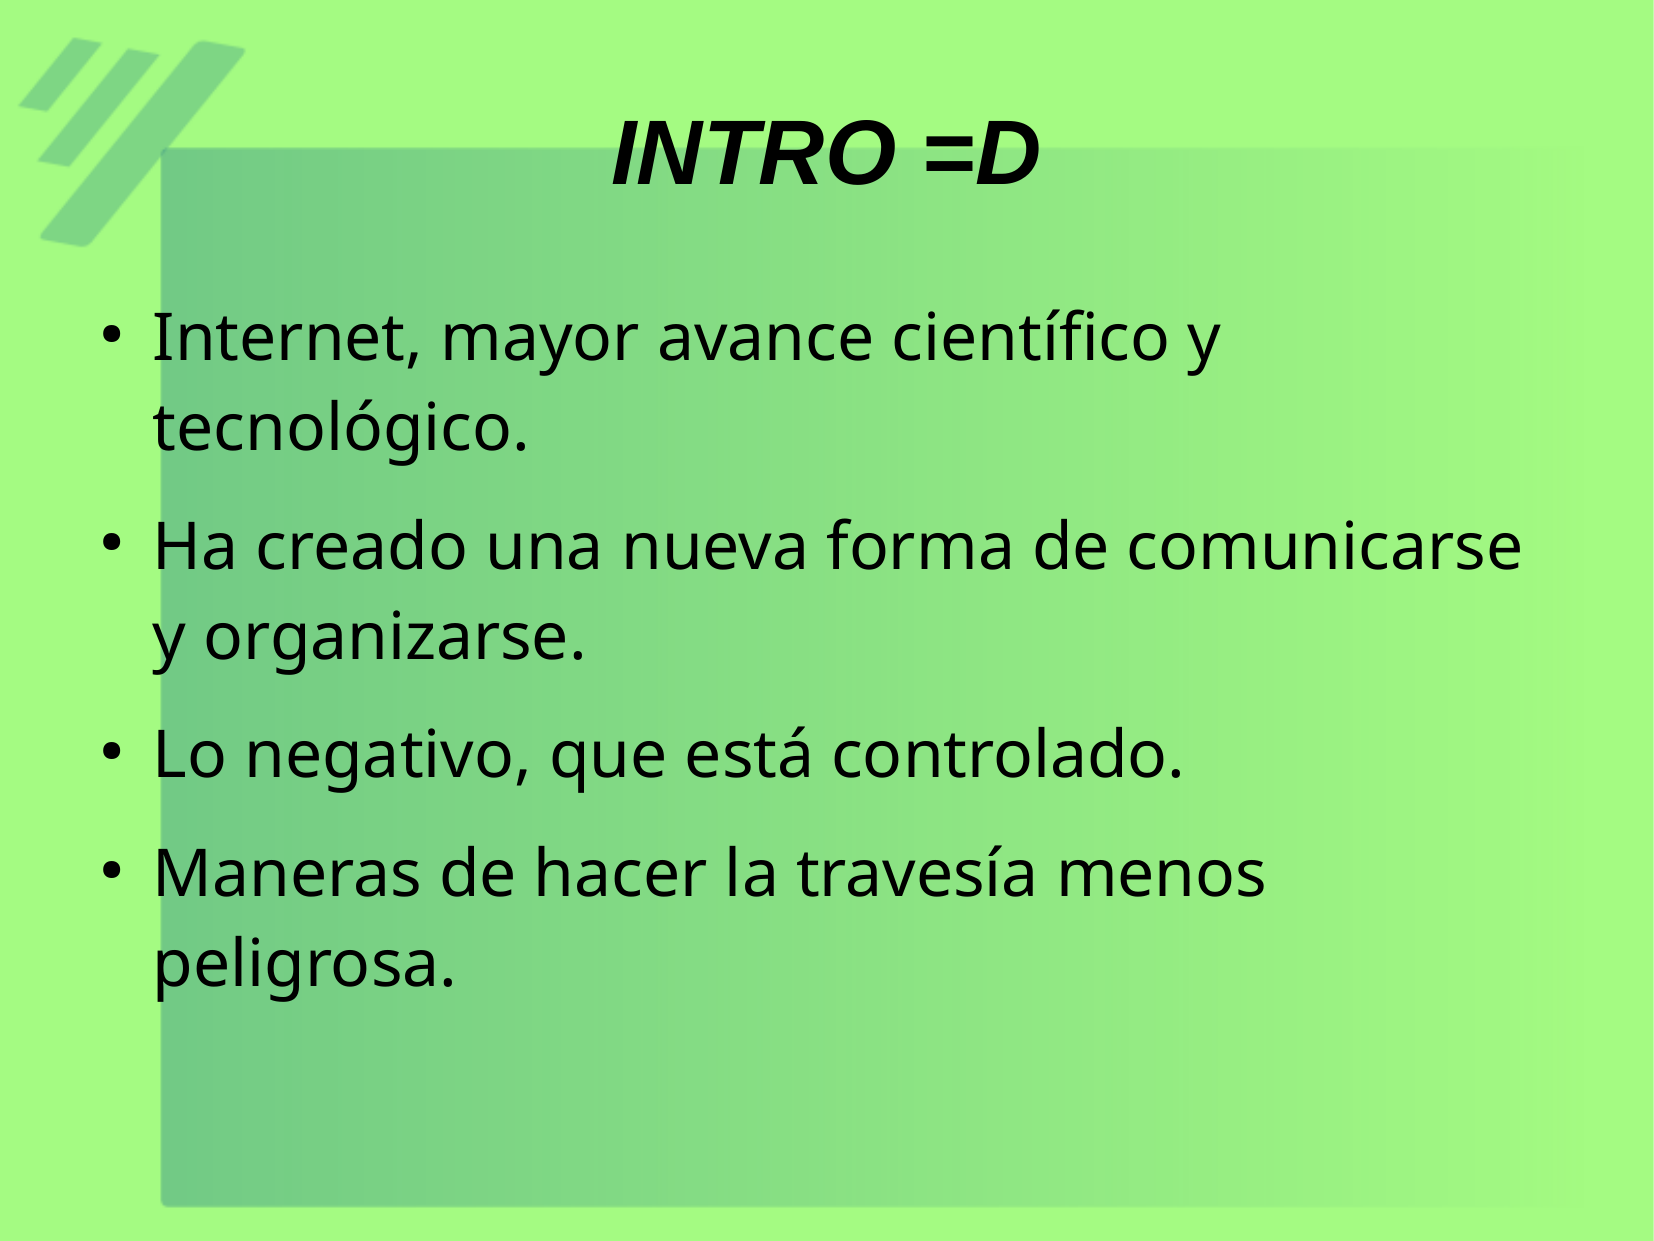

# INTRO =D
Internet, mayor avance científico y tecnológico.
Ha creado una nueva forma de comunicarse y organizarse.
Lo negativo, que está controlado.
Maneras de hacer la travesía menos peligrosa.